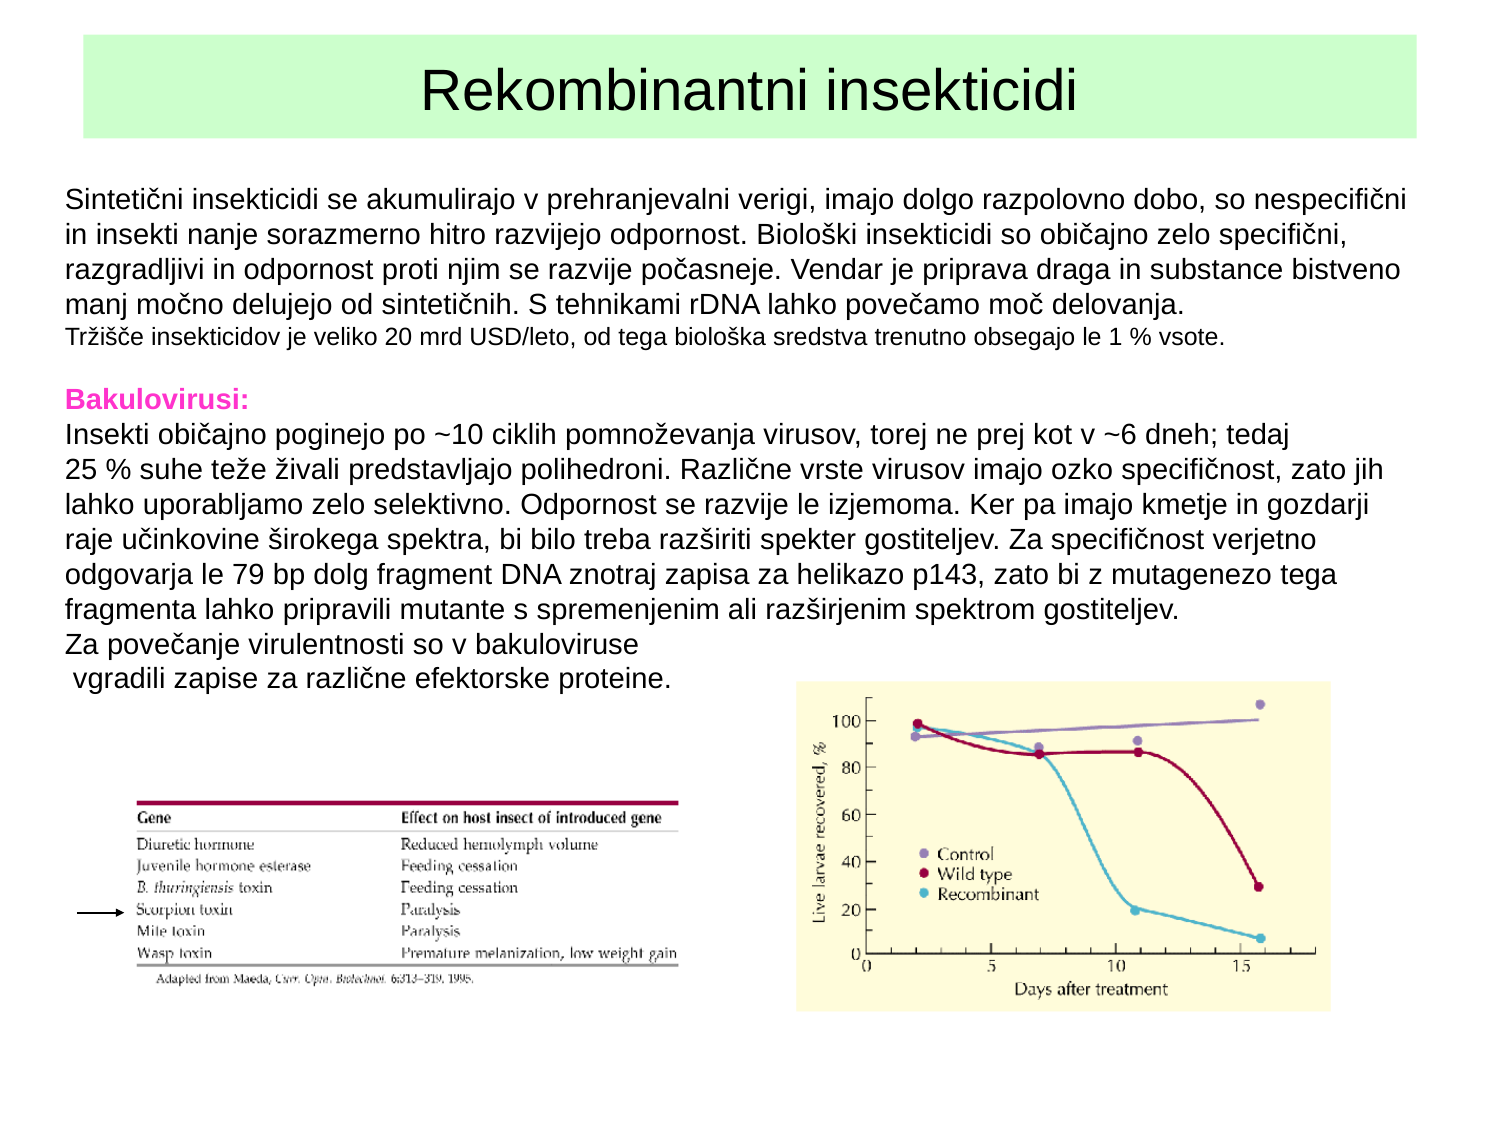

Rekombinantni insekticidi
Sintetični insekticidi se akumulirajo v prehranjevalni verigi, imajo dolgo razpolovno dobo, so nespecifični in insekti nanje sorazmerno hitro razvijejo odpornost. Biološki insekticidi so običajno zelo specifični, razgradljivi in odpornost proti njim se razvije počasneje. Vendar je priprava draga in substance bistveno manj močno delujejo od sintetičnih. S tehnikami rDNA lahko povečamo moč delovanja.
Tržišče insekticidov je veliko 20 mrd USD/leto, od tega biološka sredstva trenutno obsegajo le 1 % vsote.
Bakulovirusi:
Insekti običajno poginejo po ~10 ciklih pomnoževanja virusov, torej ne prej kot v ~6 dneh; tedaj
25 % suhe teže živali predstavljajo polihedroni. Različne vrste virusov imajo ozko specifičnost, zato jih lahko uporabljamo zelo selektivno. Odpornost se razvije le izjemoma. Ker pa imajo kmetje in gozdarji raje učinkovine širokega spektra, bi bilo treba razširiti spekter gostiteljev. Za specifičnost verjetno odgovarja le 79 bp dolg fragment DNA znotraj zapisa za helikazo p143, zato bi z mutagenezo tega fragmenta lahko pripravili mutante s spremenjenim ali razširjenim spektrom gostiteljev.
Za povečanje virulentnosti so v bakuloviruse
 vgradili zapise za različne efektorske proteine.